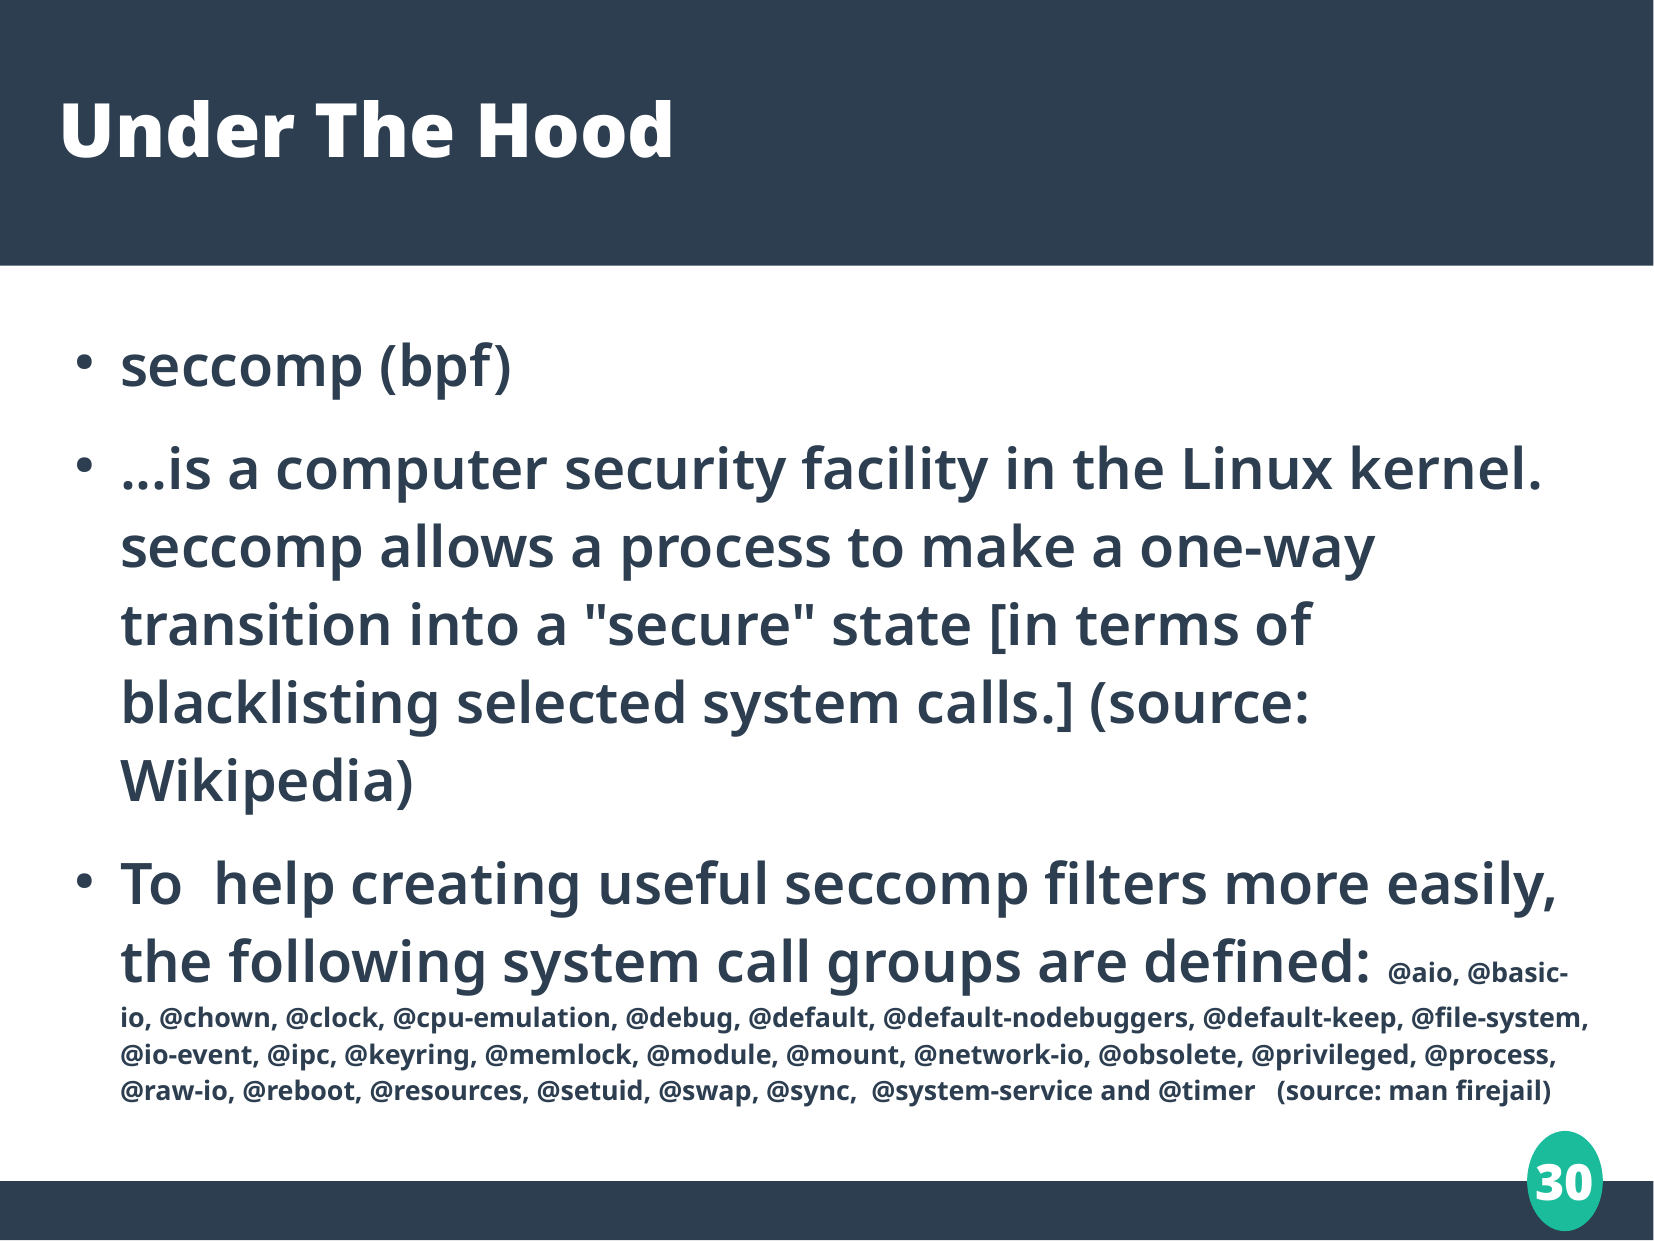

# Under The Hood
seccomp (bpf)
...is a computer security facility in the Linux kernel. seccomp allows a process to make a one-way transition into a "secure" state [in terms of blacklisting selected system calls.] (source: Wikipedia)
To help creating useful seccomp filters more easily, the following system call groups are defined: @aio, @basic-io, @chown, @clock, @cpu-emulation, @debug, @default, @default-nodebuggers, @default-keep, @file-system, @io-event, @ipc, @keyring, @memlock, @module, @mount, @network-io, @obsolete, @privileged, @process, @raw-io, @reboot, @resources, @setuid, @swap, @sync, @system-service and @timer (source: man firejail)